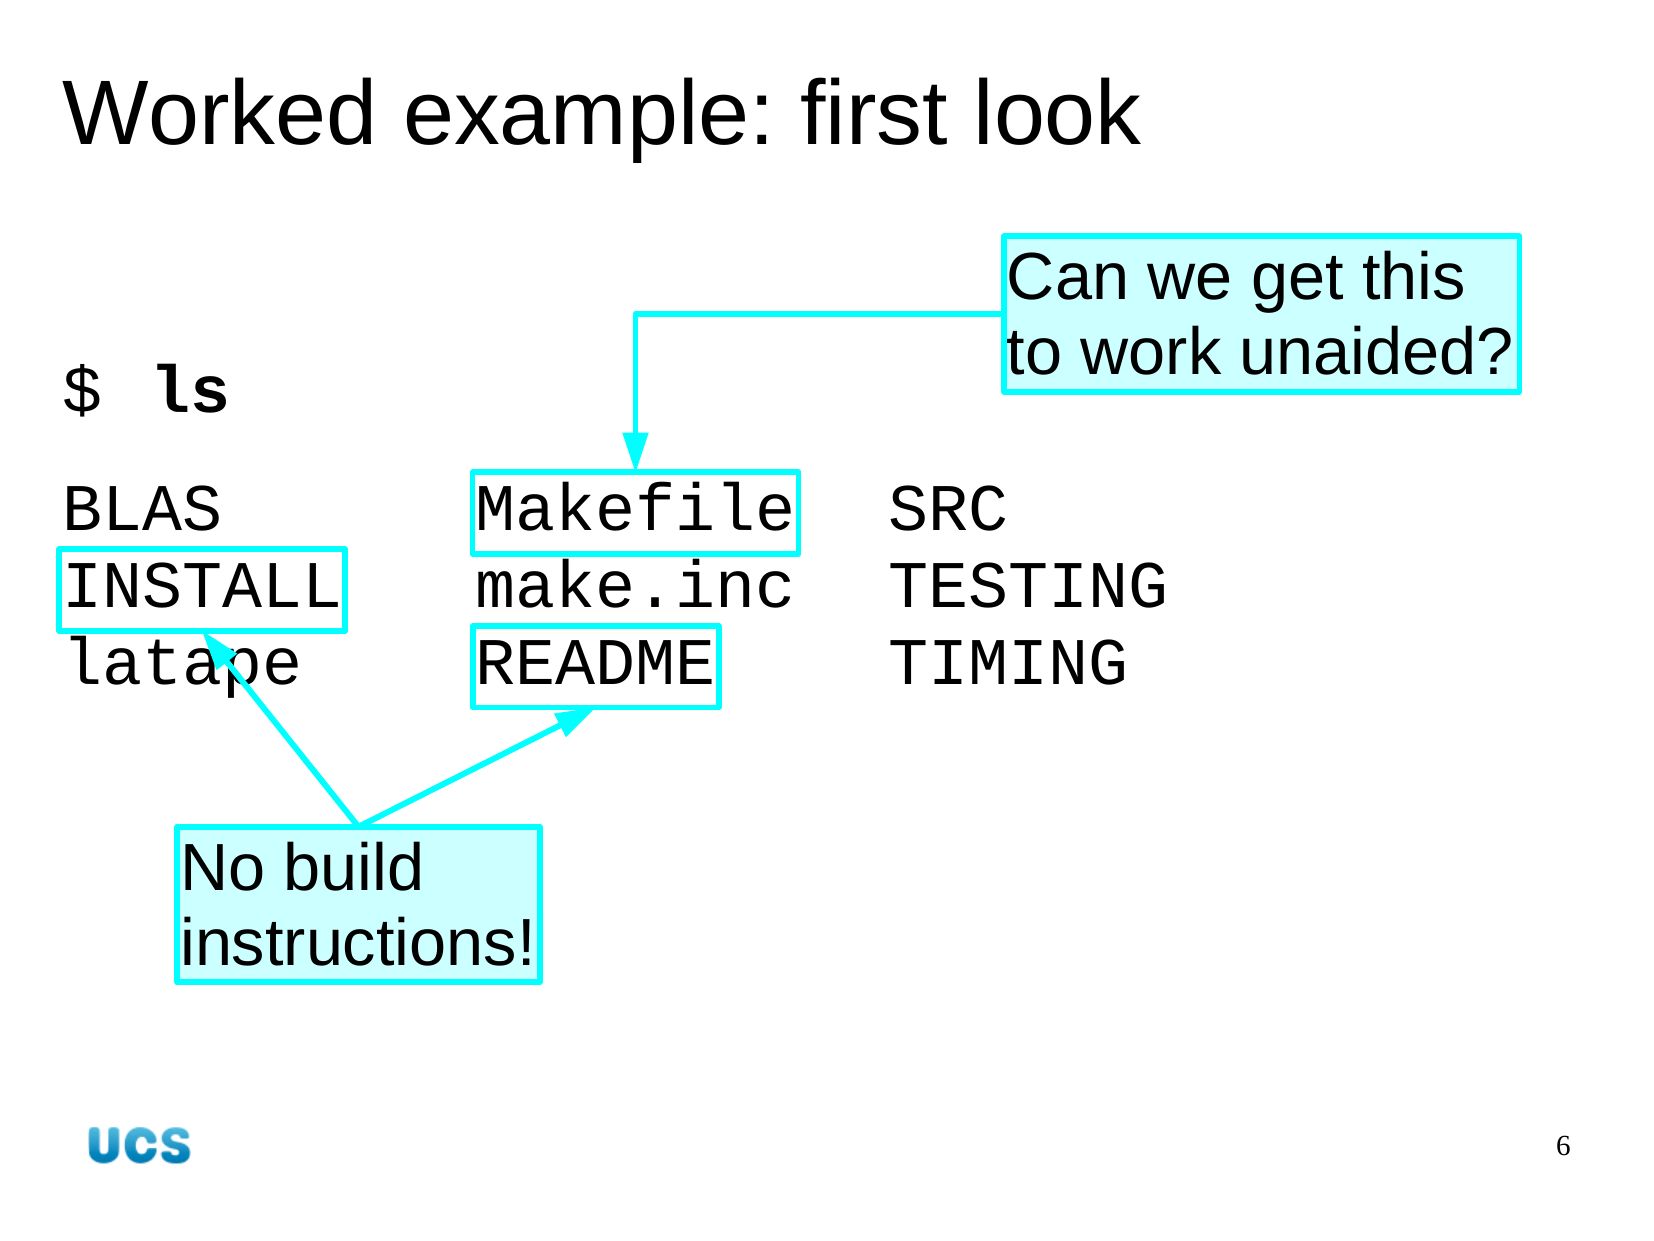

Worked example: first look
Can we get this
to work unaided?
$
ls
BLAS
Makefile
SRC
INSTALL
make.inc
TESTING
latape
README
TIMING
No build
instructions!
6